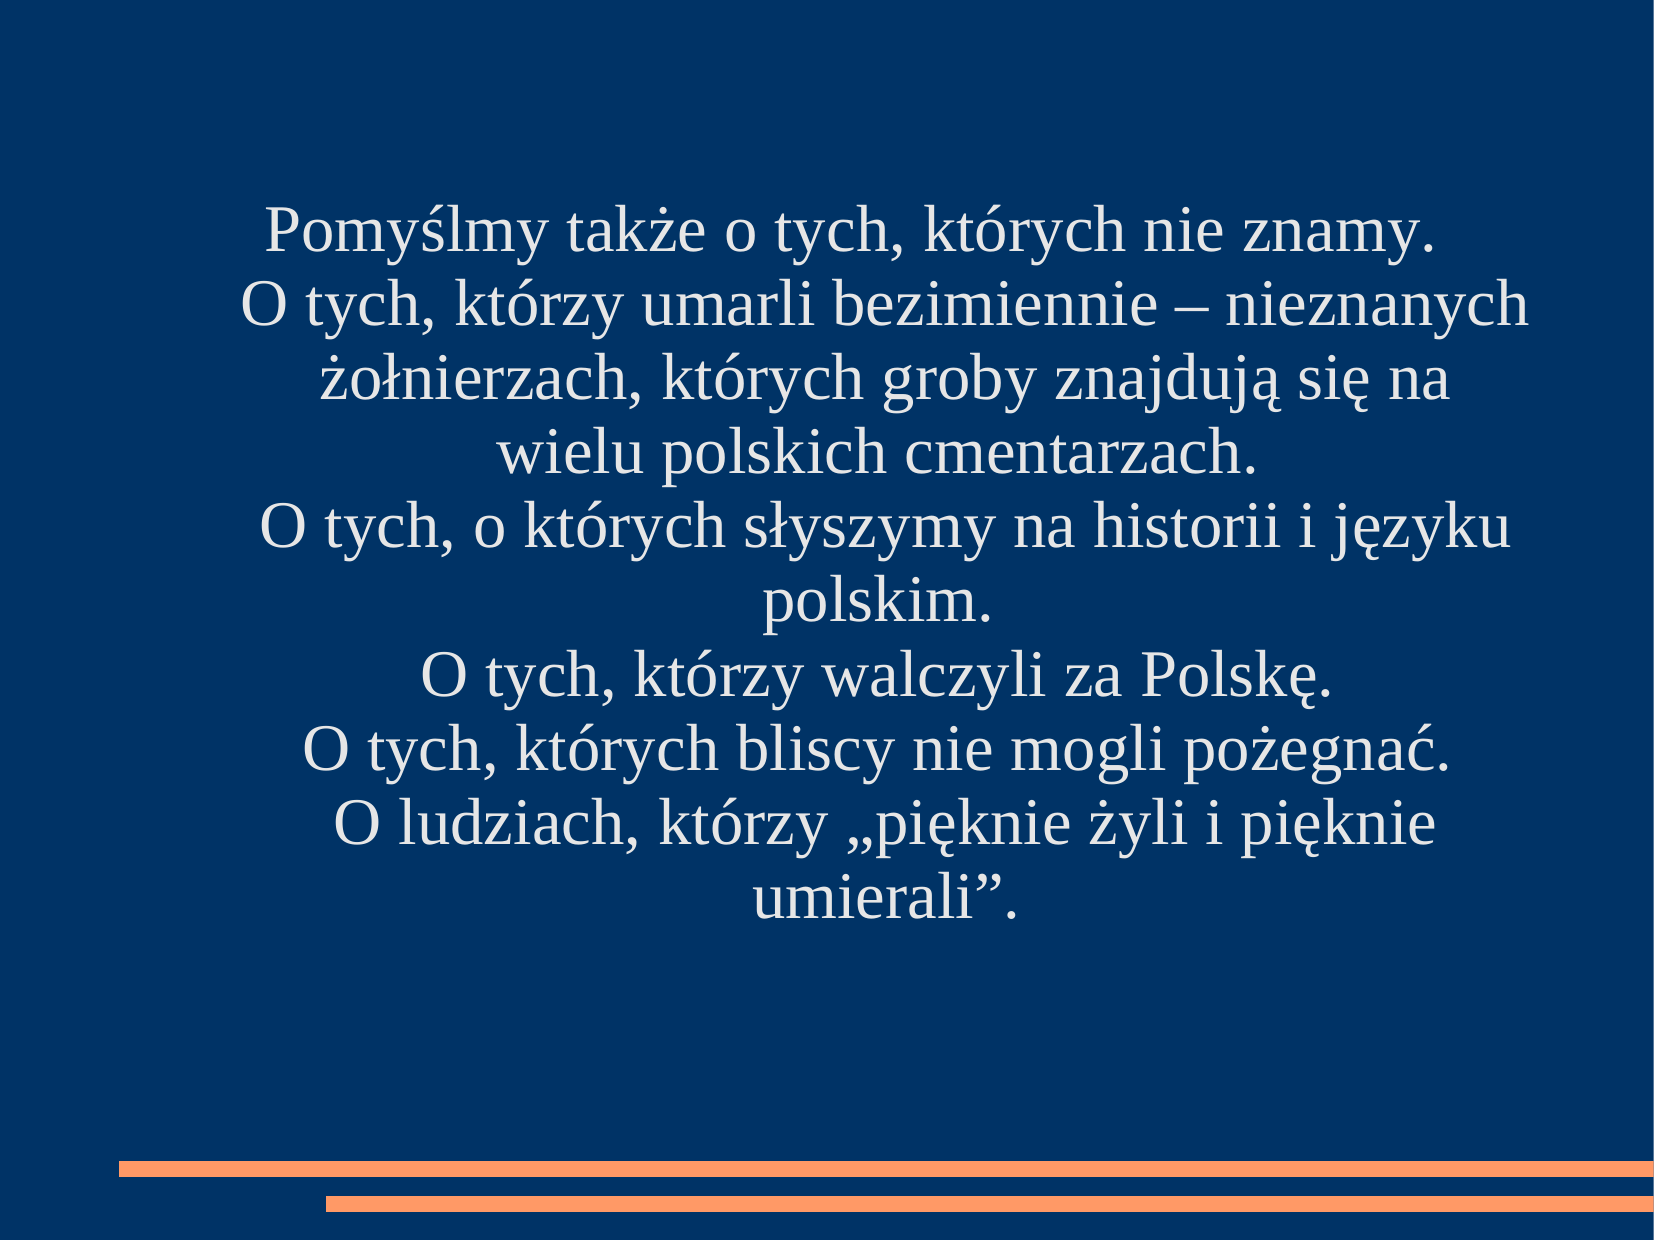

# Pomyślmy także o tych, których nie znamy. O tych, którzy umarli bezimiennie – nieznanych żołnierzach, których groby znajdują się na wielu polskich cmentarzach. O tych, o których słyszymy na historii i języku polskim. O tych, którzy walczyli za Polskę. O tych, których bliscy nie mogli pożegnać. O ludziach, którzy „pięknie żyli i pięknie umierali”.